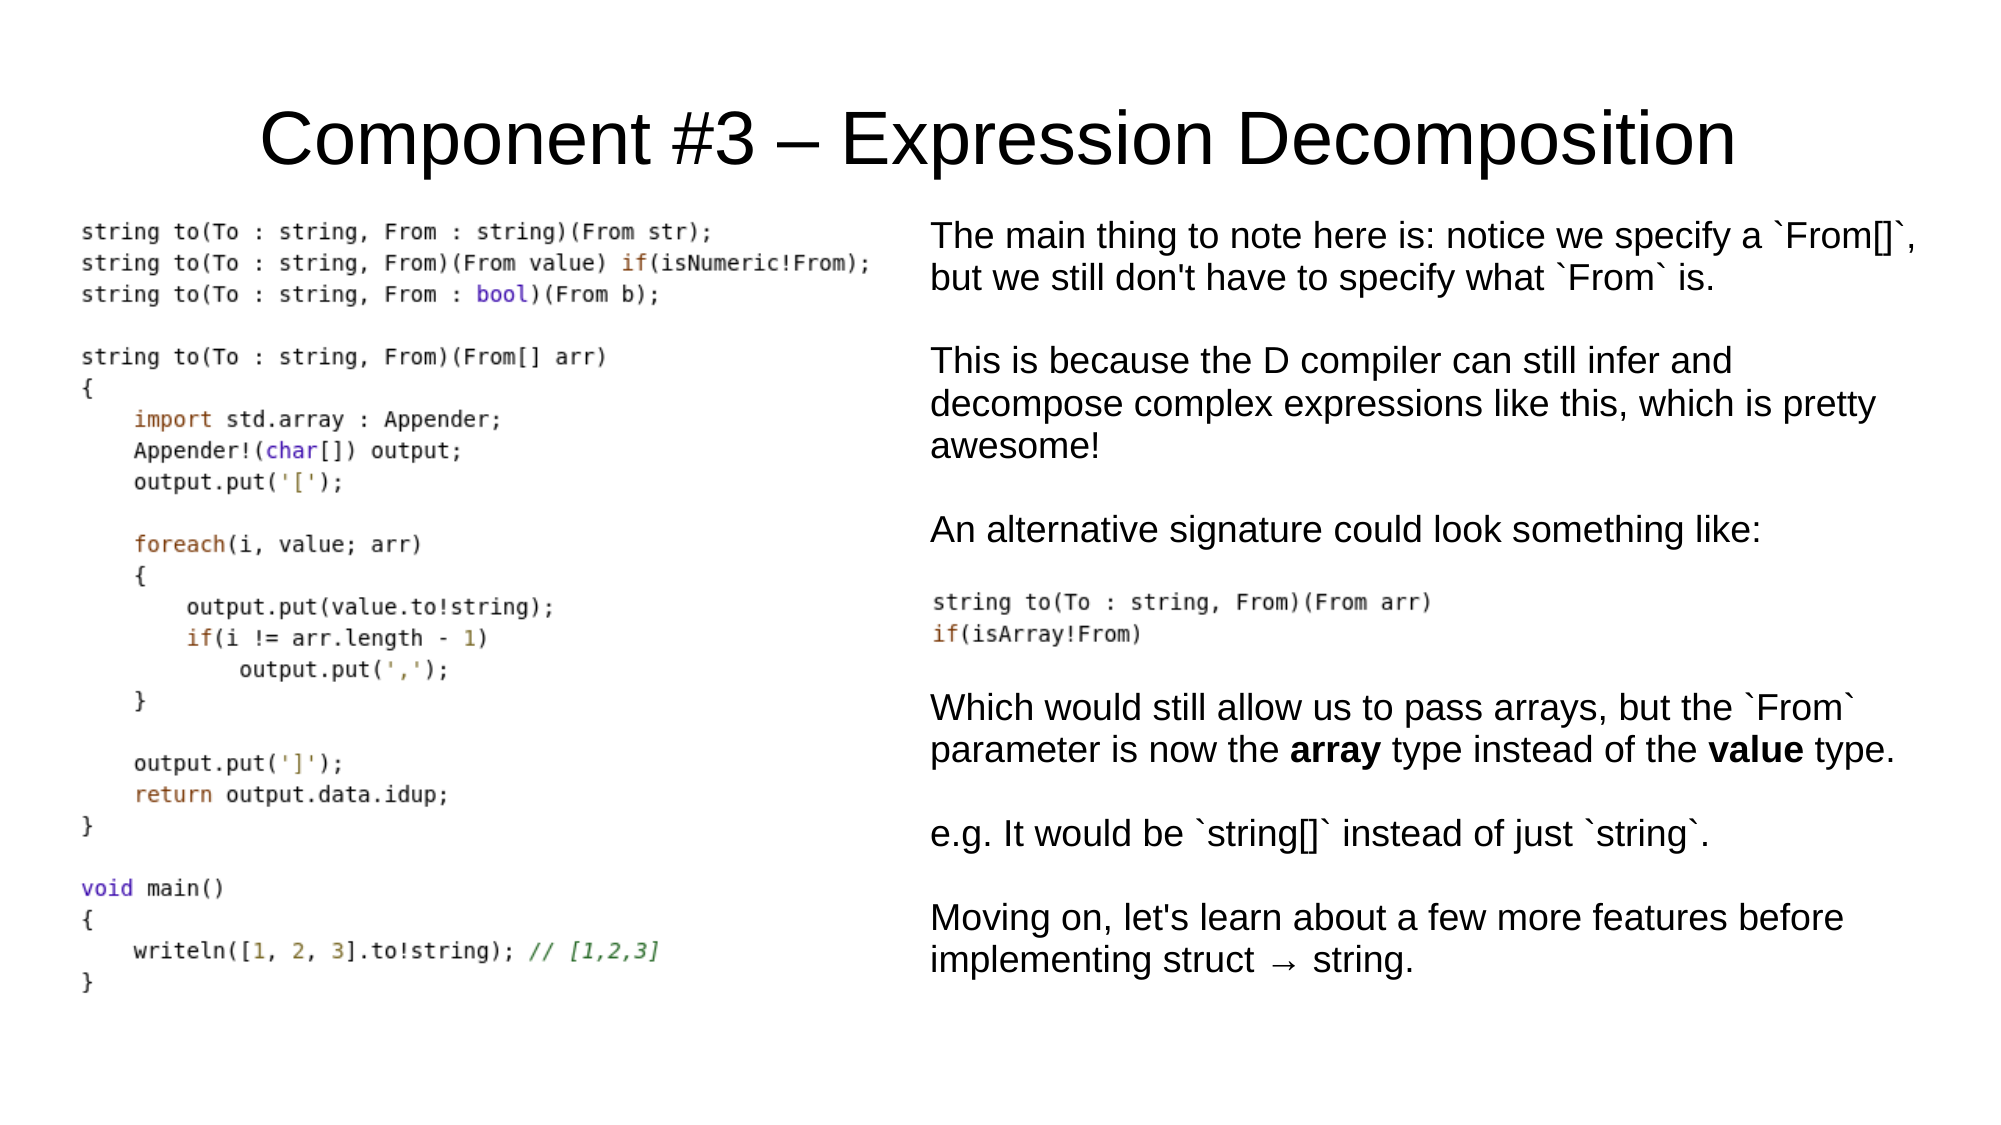

# Component #3 – Expression Decomposition
The main thing to note here is: notice we specify a `From[]`, but we still don't have to specify what `From` is.
This is because the D compiler can still infer and decompose complex expressions like this, which is pretty awesome!
An alternative signature could look something like:
Which would still allow us to pass arrays, but the `From` parameter is now the array type instead of the value type.
e.g. It would be `string[]` instead of just `string`.
Moving on, let's learn about a few more features before implementing struct → string.